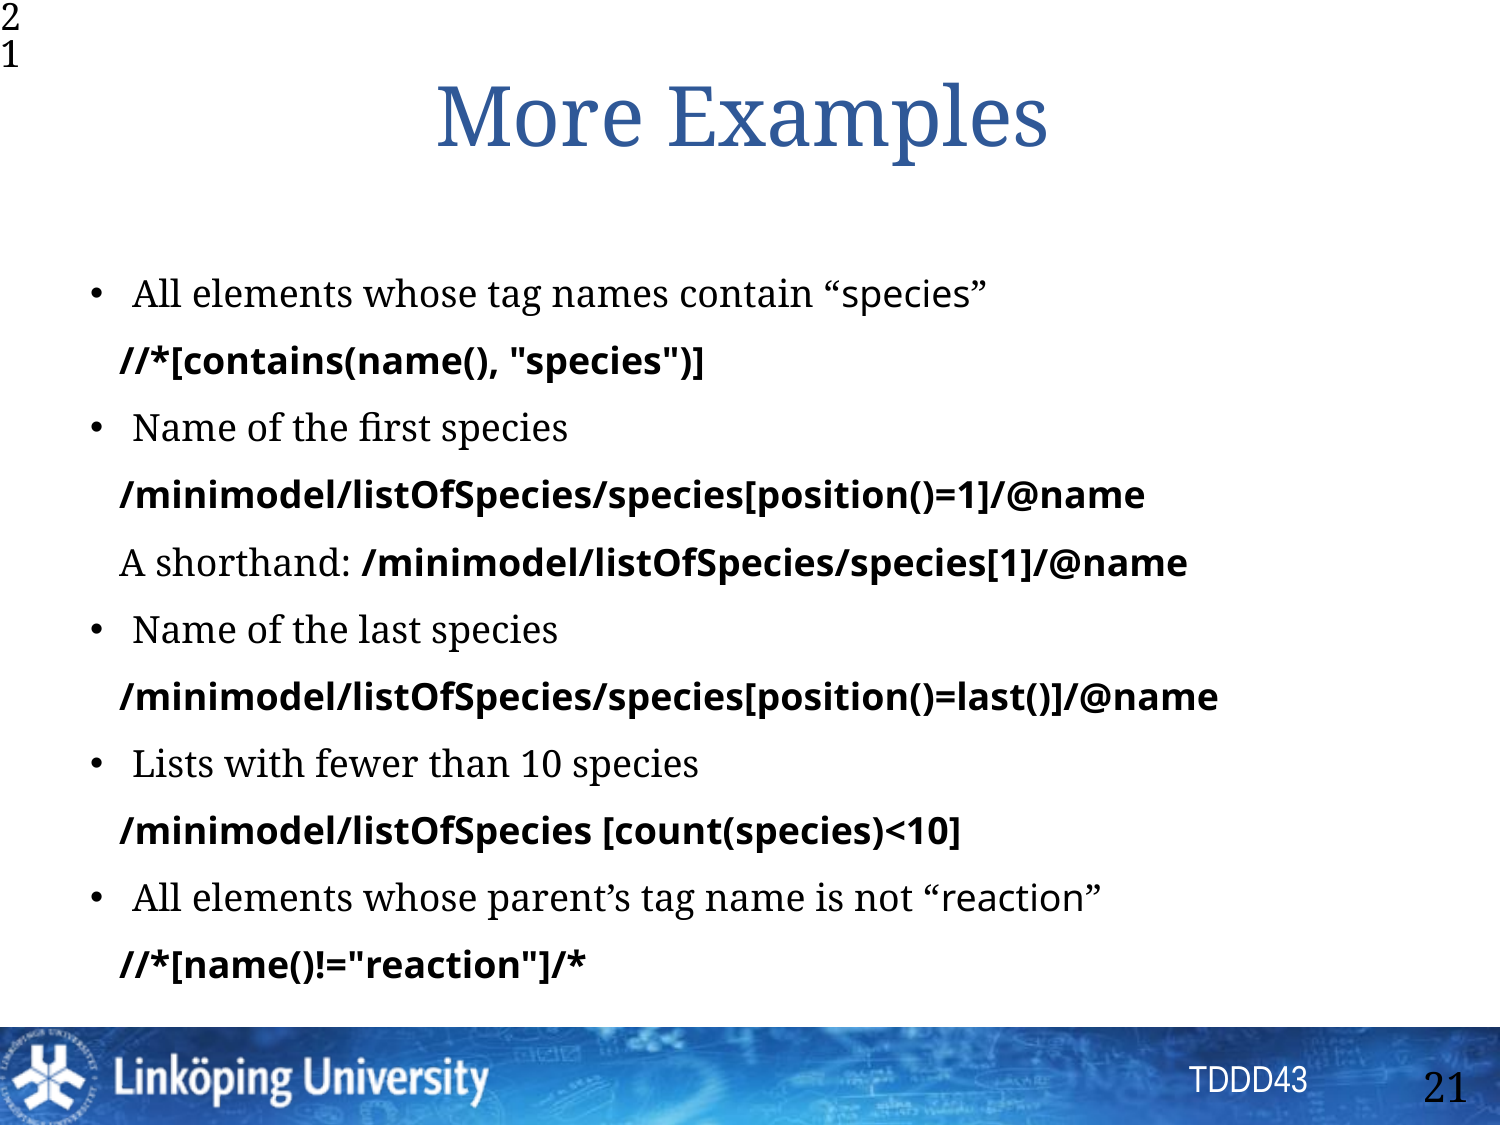

# More Examples
All elements whose tag names contain “species”
 //*[contains(name(), "species")]
Name of the first species
 /minimodel/listOfSpecies/species[position()=1]/@name
 A shorthand: /minimodel/listOfSpecies/species[1]/@name
Name of the last species
 /minimodel/listOfSpecies/species[position()=last()]/@name
Lists with fewer than 10 species
 /minimodel/listOfSpecies [count(species)<10]
All elements whose parent’s tag name is not “reaction”
 //*[name()!="reaction"]/*